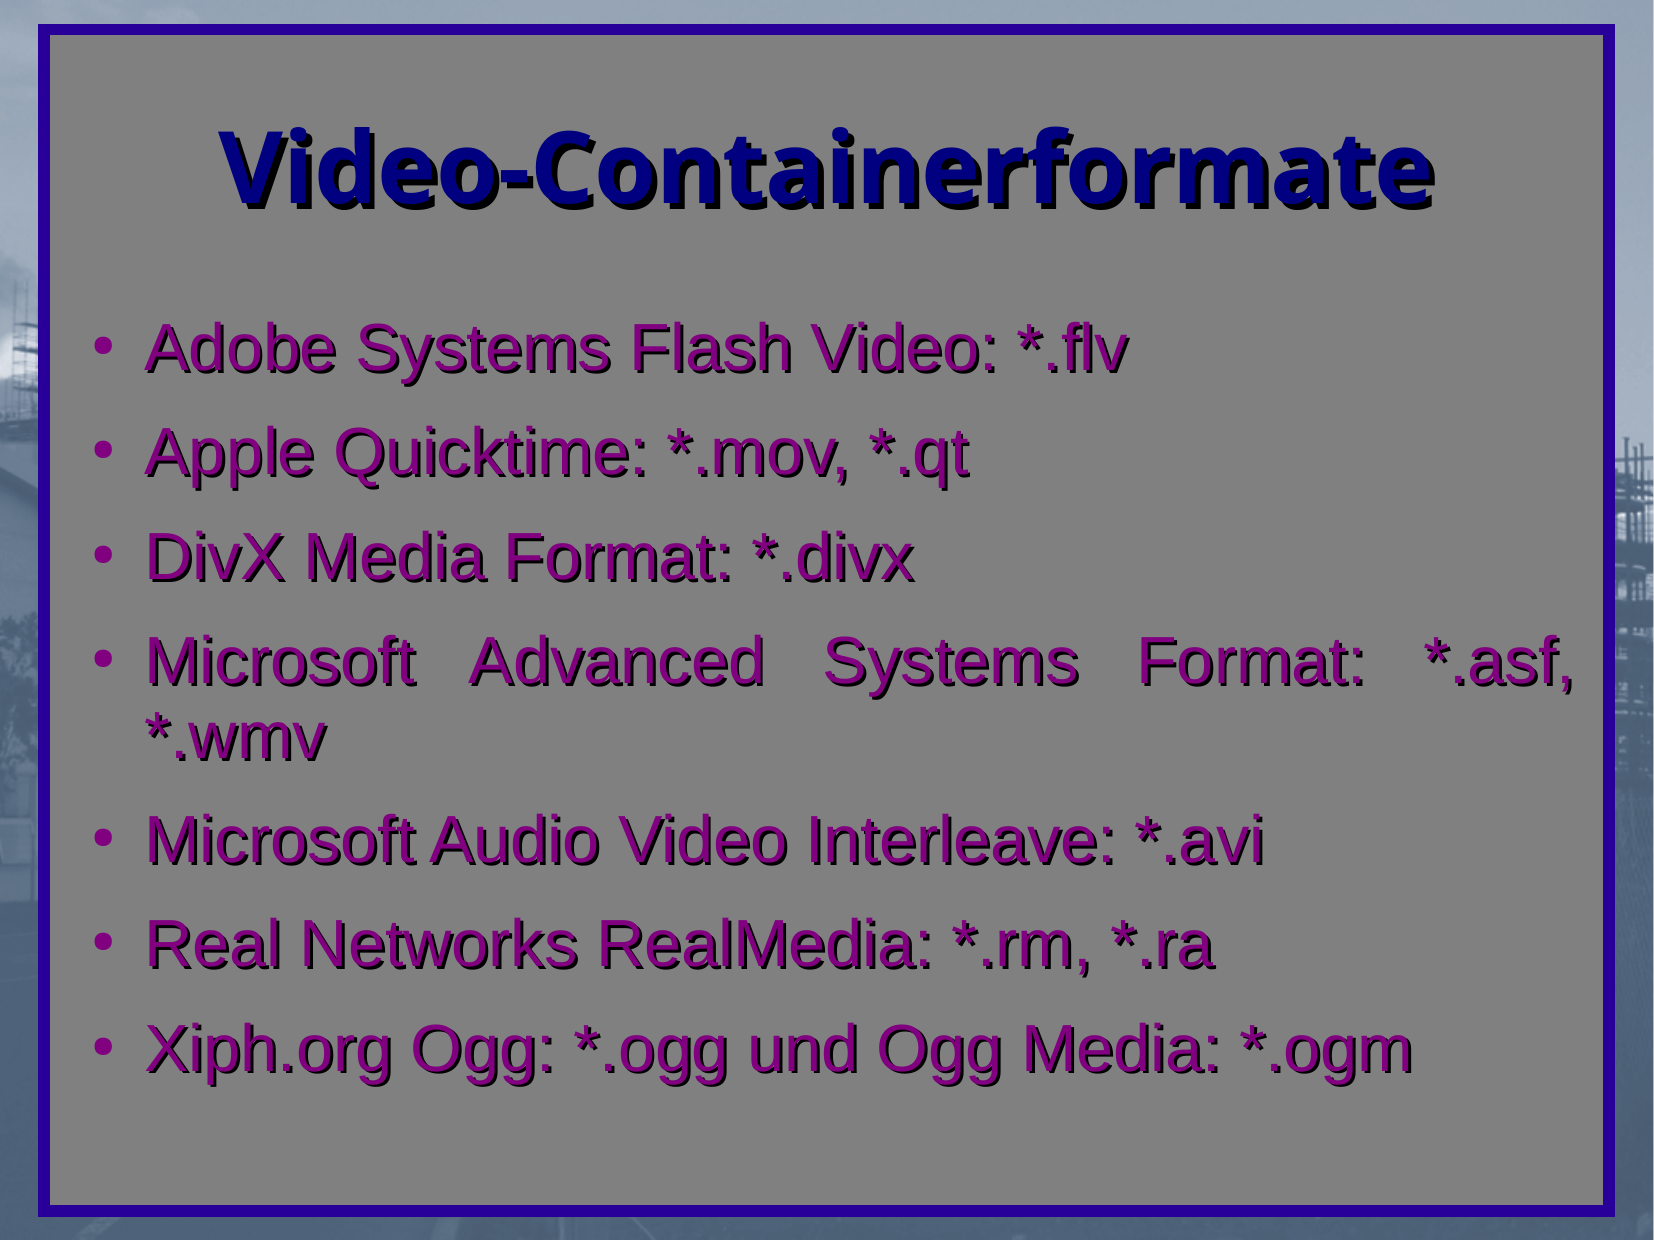

# Video-Containerformate
Adobe Systems Flash Video: *.flv
Apple Quicktime: *.mov, *.qt
DivX Media Format: *.divx
Microsoft Advanced Systems Format: *.asf, *.wmv
Microsoft Audio Video Interleave: *.avi
Real Networks RealMedia: *.rm, *.ra
Xiph.org Ogg: *.ogg und Ogg Media: *.ogm